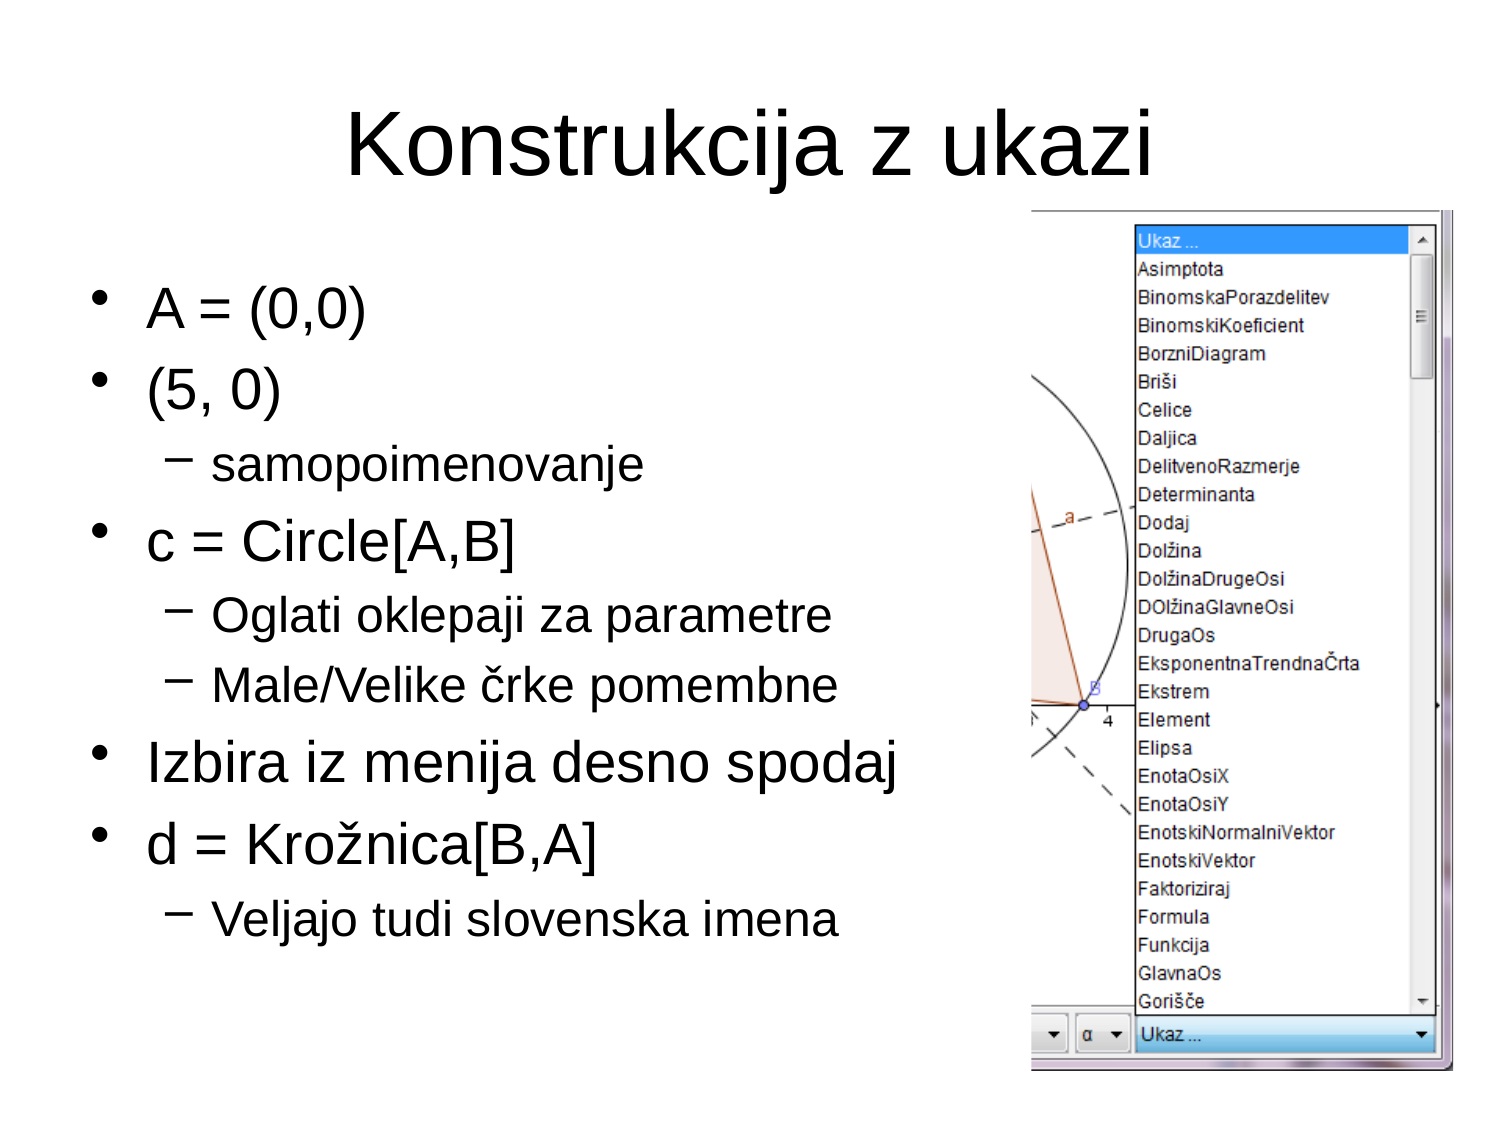

# Konstrukcija z ukazi
A = (0,0)
(5, 0)
samopoimenovanje
c = Circle[A,B]
Oglati oklepaji za parametre
Male/Velike črke pomembne
Izbira iz menija desno spodaj
d = Krožnica[B,A]
Veljajo tudi slovenska imena